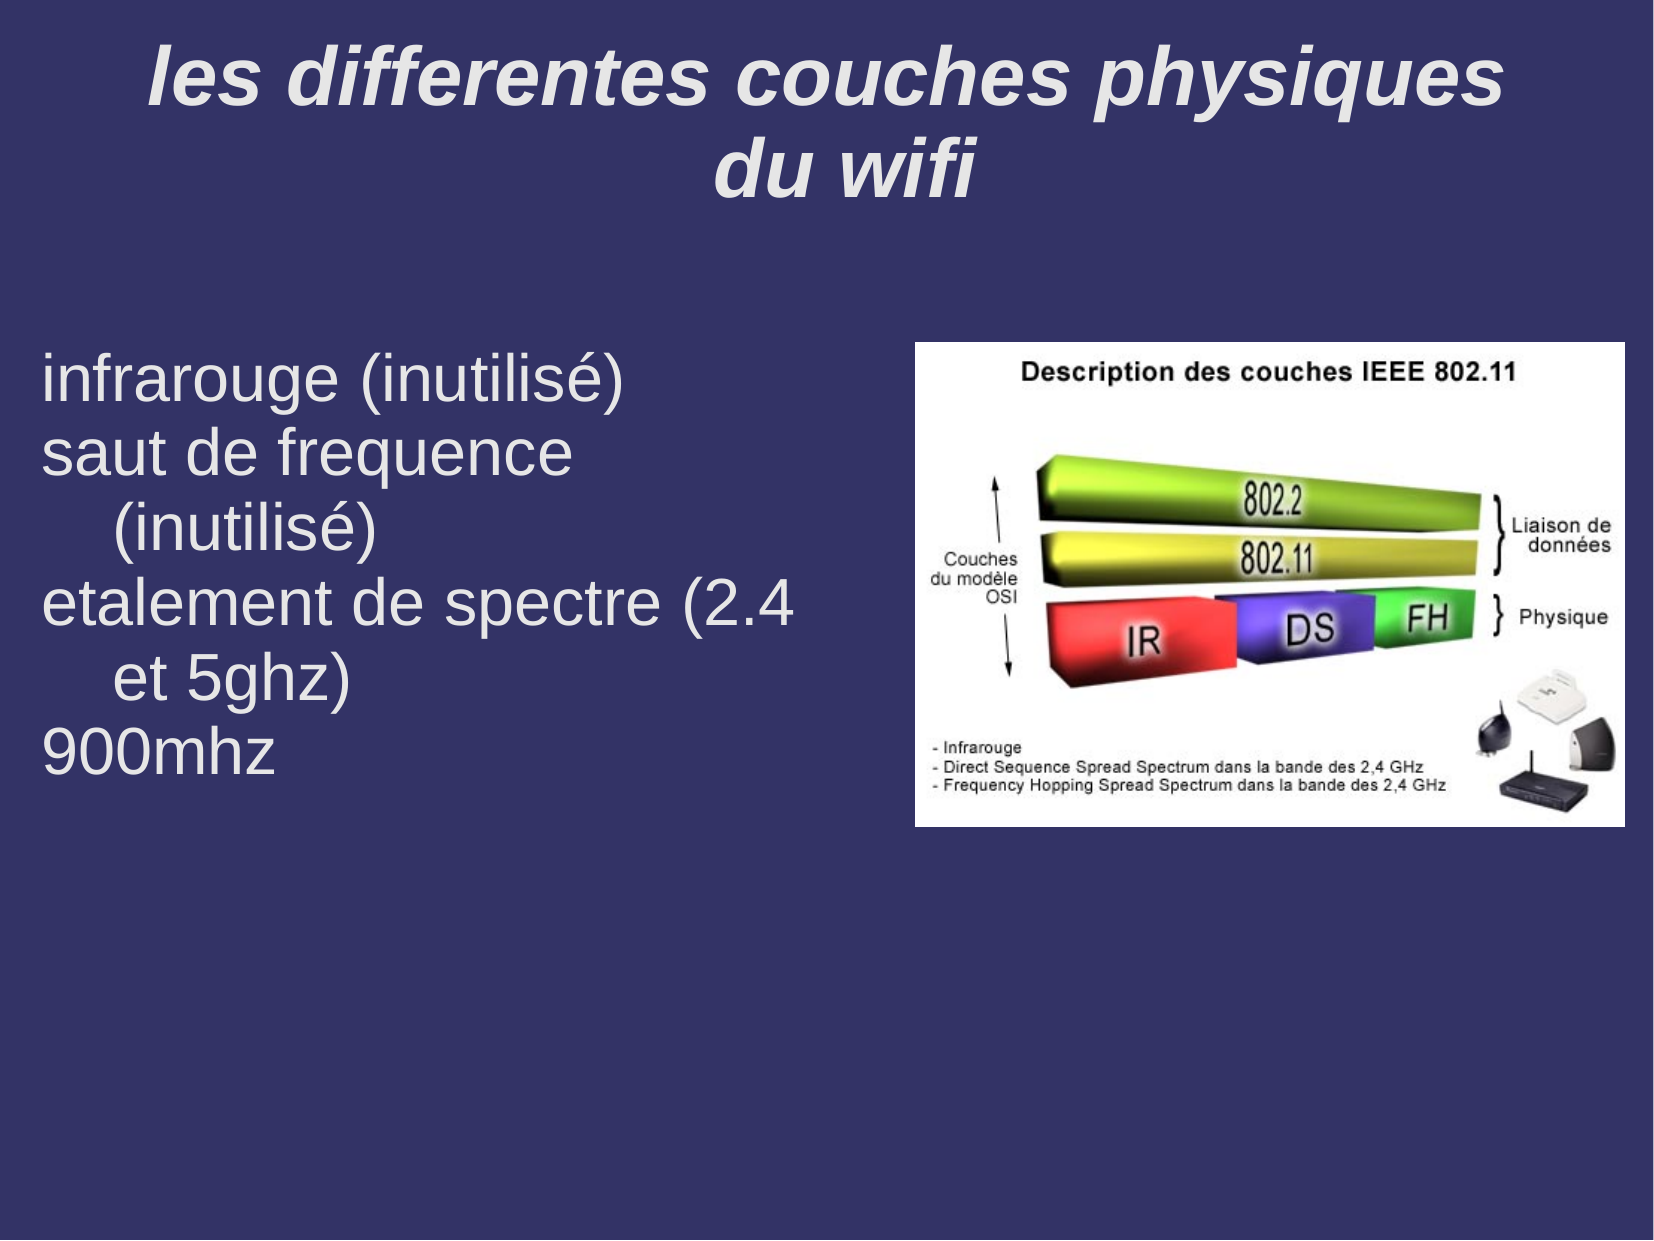

# les differentes couches physiques du wifi
infrarouge (inutilisé)
saut de frequence (inutilisé)
etalement de spectre (2.4 et 5ghz)
900mhz